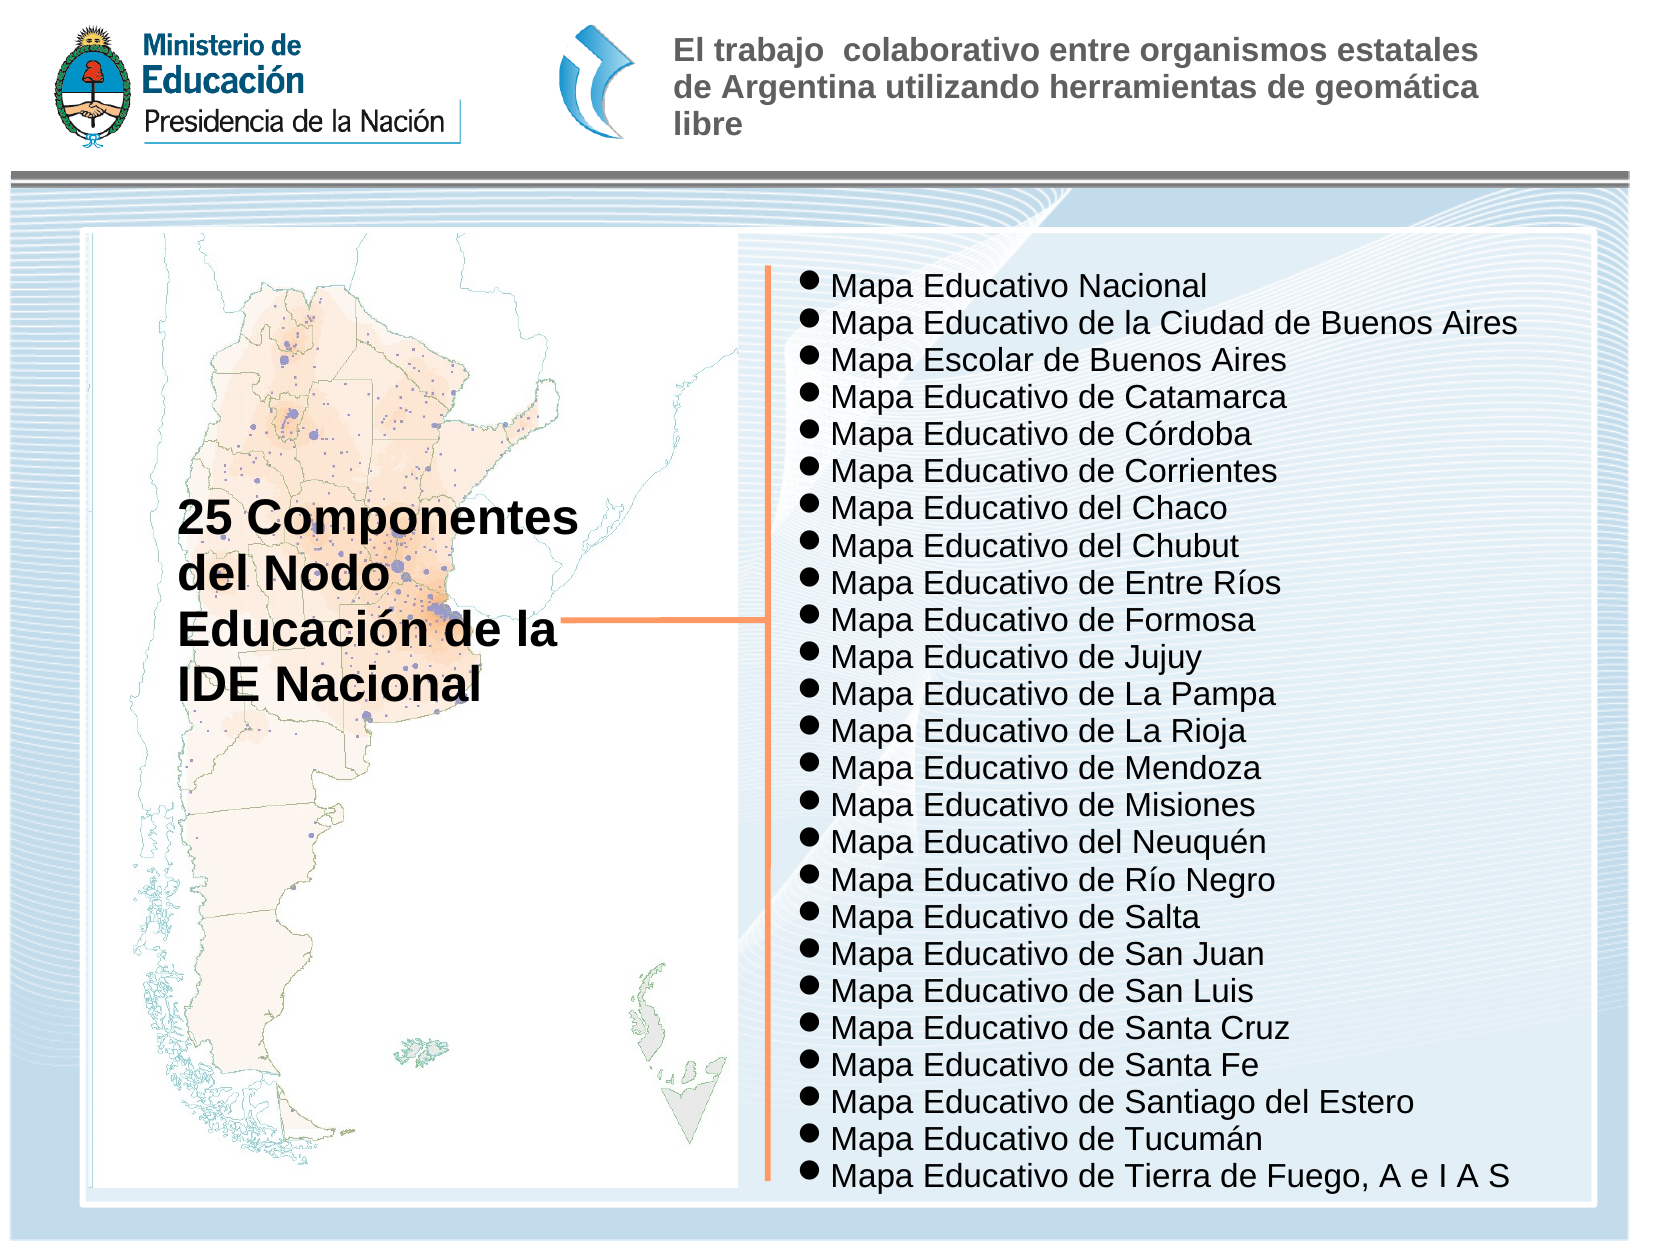

El trabajo colaborativo entre organismos estatales de Argentina utilizando herramientas de geomática libre
Mapa Educativo Nacional
Mapa Educativo de la Ciudad de Buenos Aires
Mapa Escolar de Buenos Aires
Mapa Educativo de Catamarca
Mapa Educativo de Córdoba
Mapa Educativo de Corrientes
Mapa Educativo del Chaco
Mapa Educativo del Chubut
Mapa Educativo de Entre Ríos
Mapa Educativo de Formosa
Mapa Educativo de Jujuy
Mapa Educativo de La Pampa
Mapa Educativo de La Rioja
Mapa Educativo de Mendoza
Mapa Educativo de Misiones
Mapa Educativo del Neuquén
Mapa Educativo de Río Negro
Mapa Educativo de Salta
Mapa Educativo de San Juan
Mapa Educativo de San Luis
Mapa Educativo de Santa Cruz
Mapa Educativo de Santa Fe
Mapa Educativo de Santiago del Estero
Mapa Educativo de Tucumán
Mapa Educativo de Tierra de Fuego, A e I A S
25 Componentes del Nodo Educación de la IDE Nacional